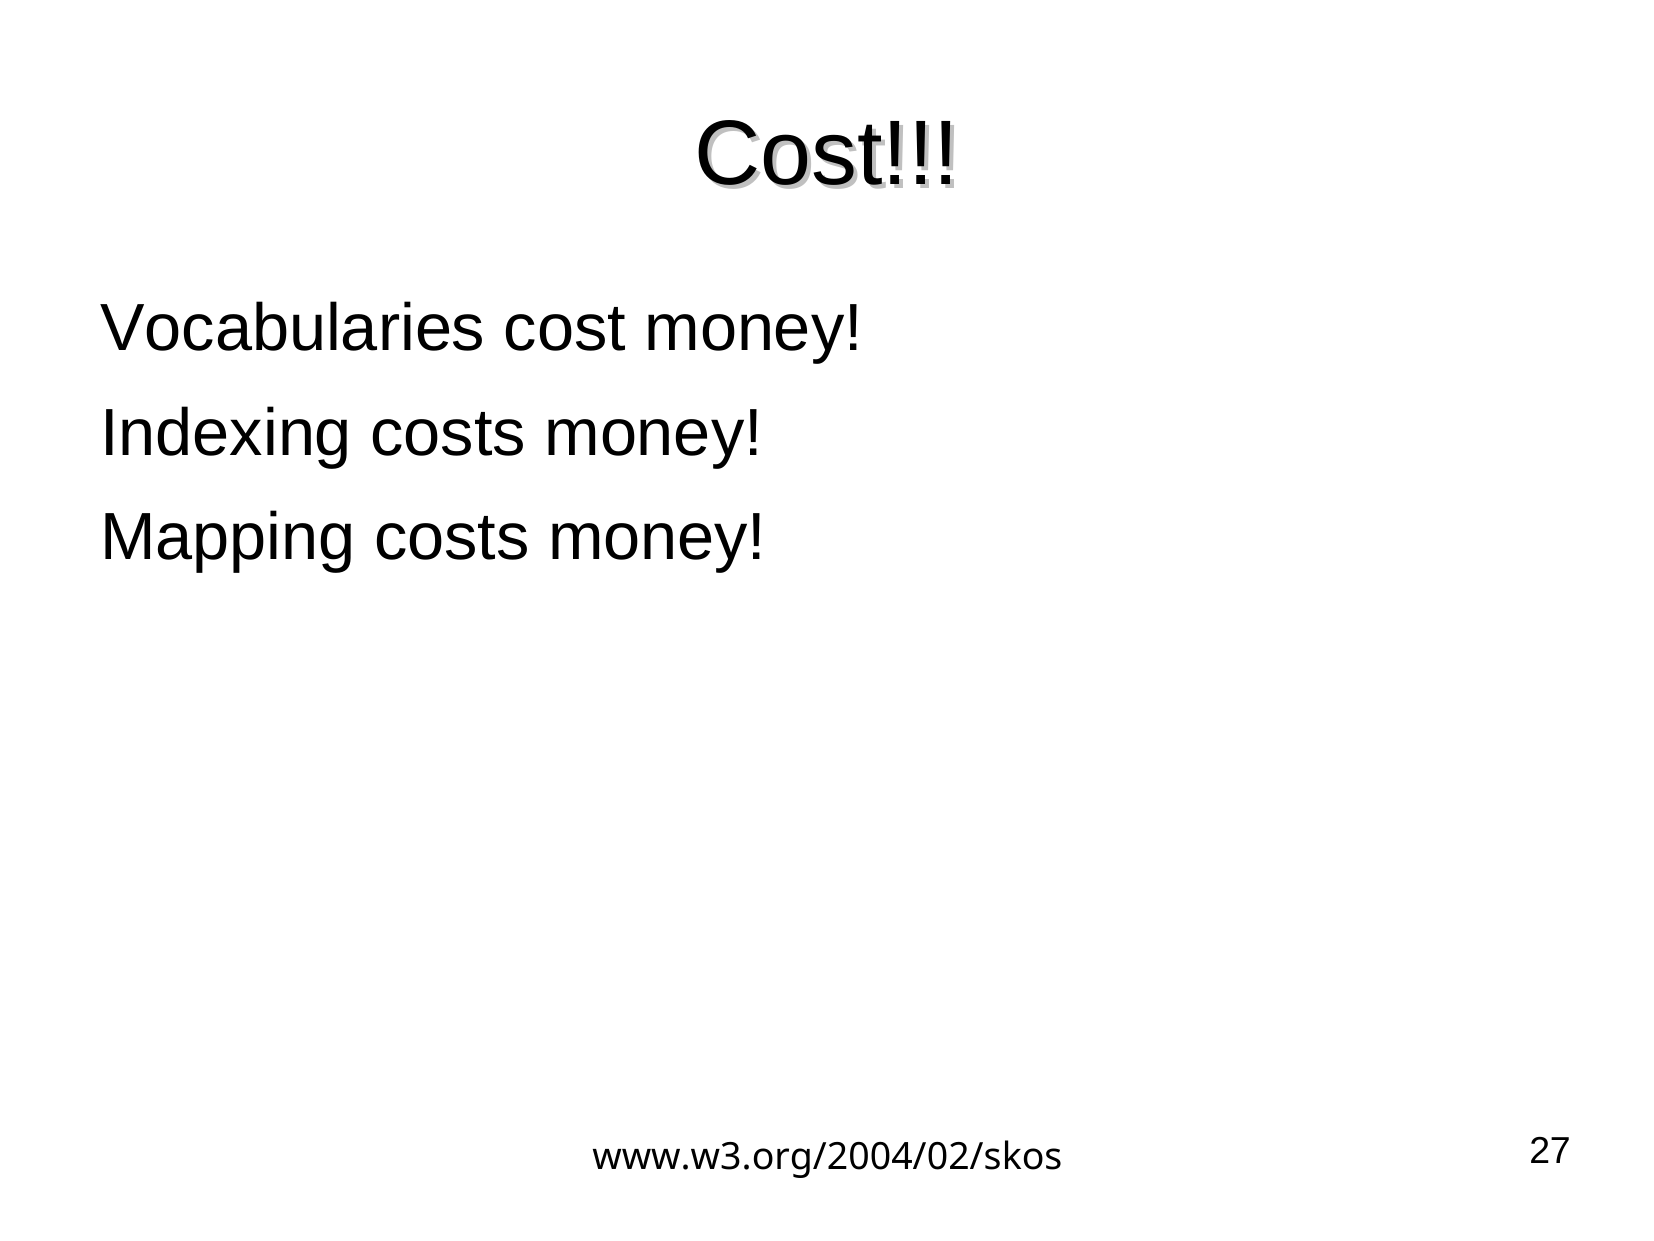

# Cost!!!
Vocabularies cost money!
Indexing costs money!
Mapping costs money!
www.w3.org/2004/02/skos
27